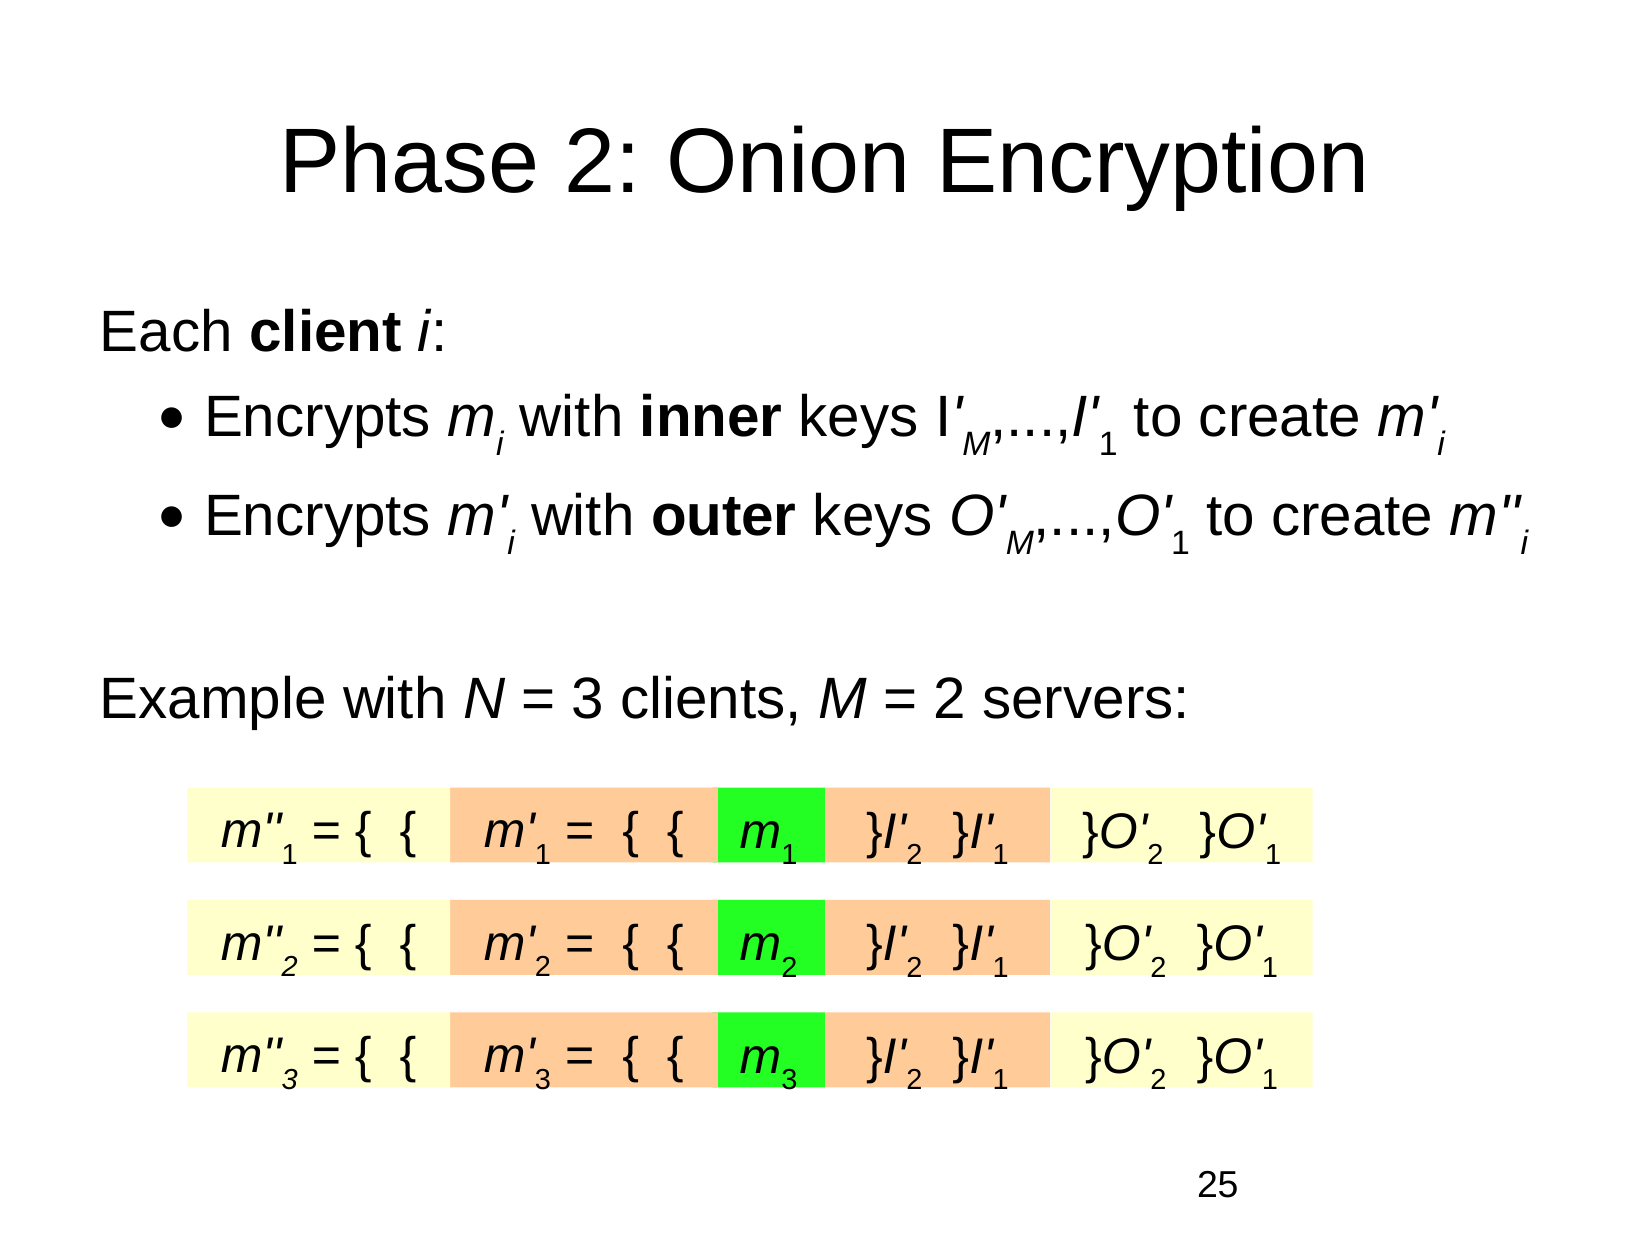

# Phase 2: Onion Encryption
Each client i:
Encrypts mi with inner keys I'M,...,I'1 to create m'i
Encrypts m'i with outer keys O'M,...,O'1 to create m''i
Example with N = 3 clients, M = 2 servers:
m''1 = { {
}O'2 }O'1
m''2 = { {
}O'2 }O'1
m''3 = { {
}O'2 }O'1
m'1 = { {
}I'2 }I'1
m'2 = { {
}I'2 }I'1
m'3 = { {
}I'2 }I'1
m1
m2
m3
25